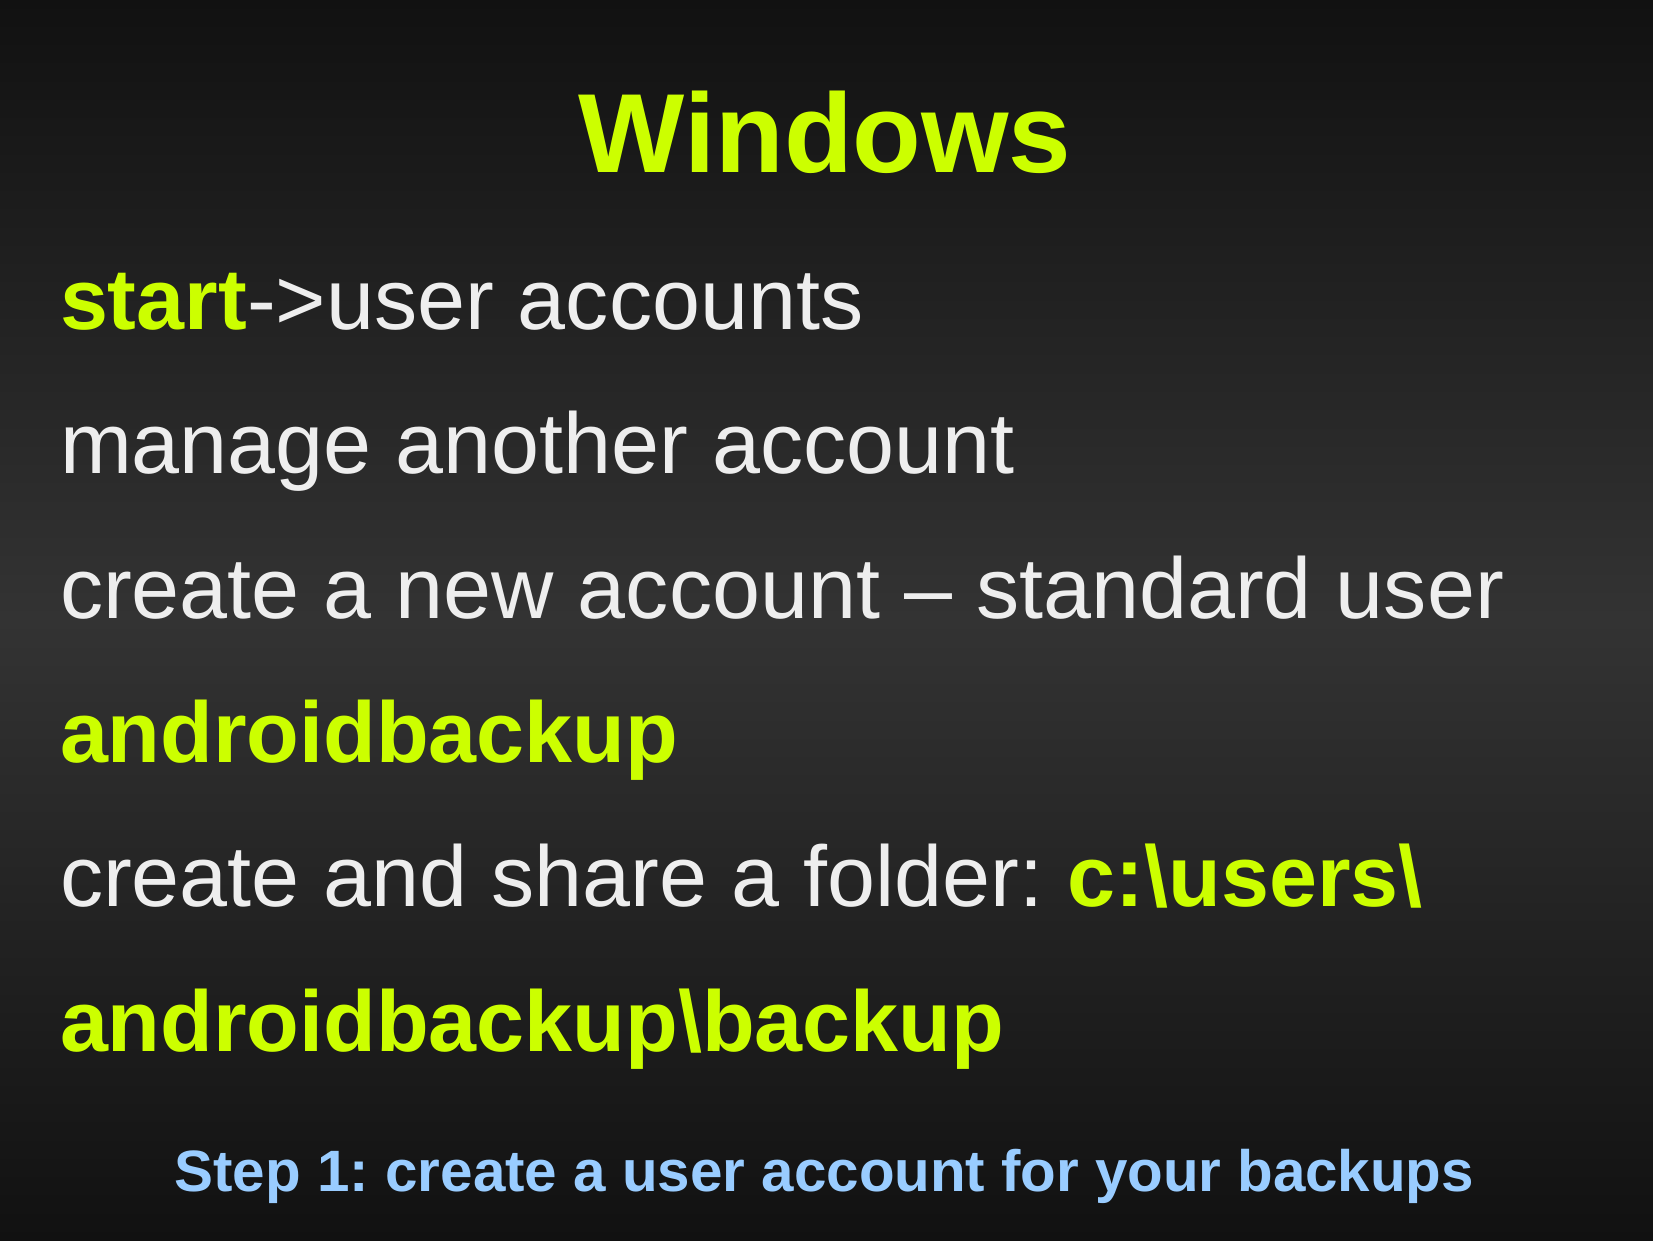

# Windows
start->user accounts
manage another account
create a new account – standard user
androidbackup
create and share a folder: c:\users\androidbackup\backup
Step 1: create a user account for your backups